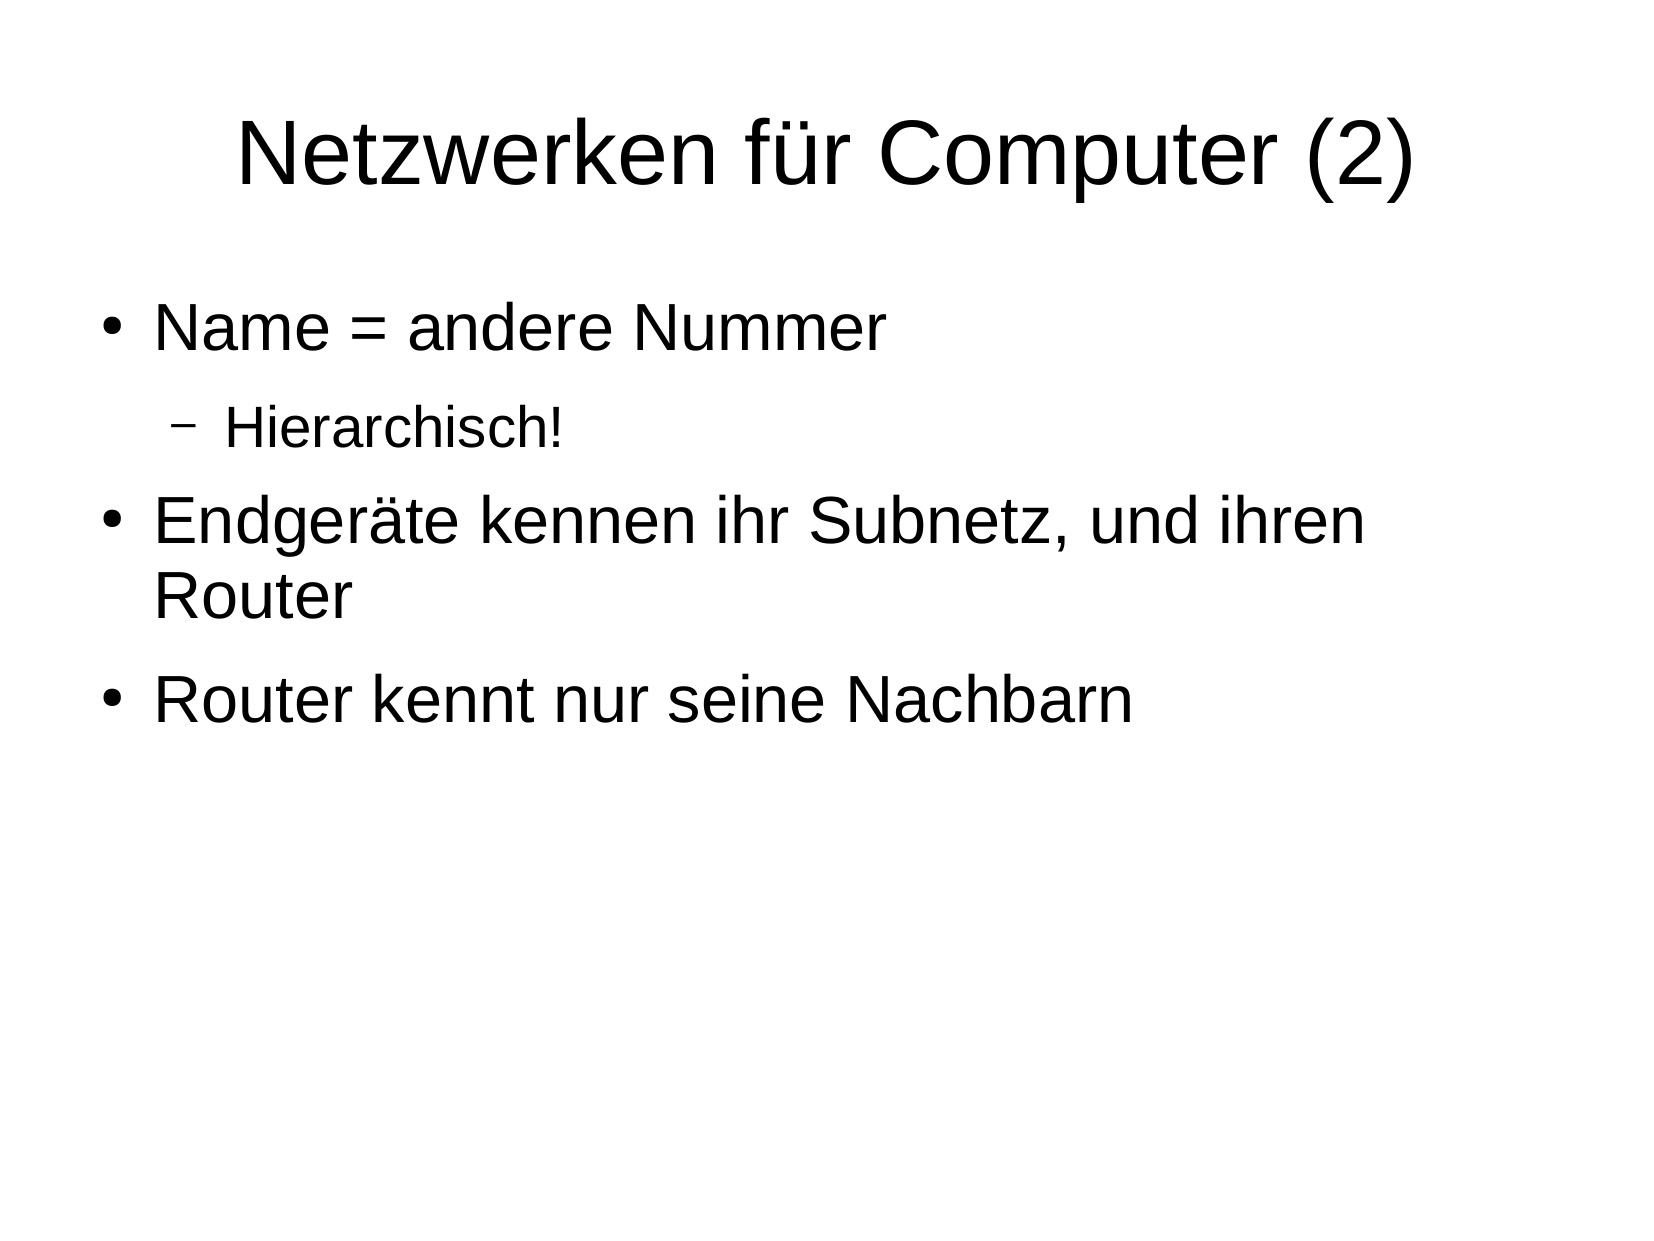

# Netzwerken für Computer (2)
Name = andere Nummer
Hierarchisch!
Endgeräte kennen ihr Subnetz, und ihren Router
Router kennt nur seine Nachbarn